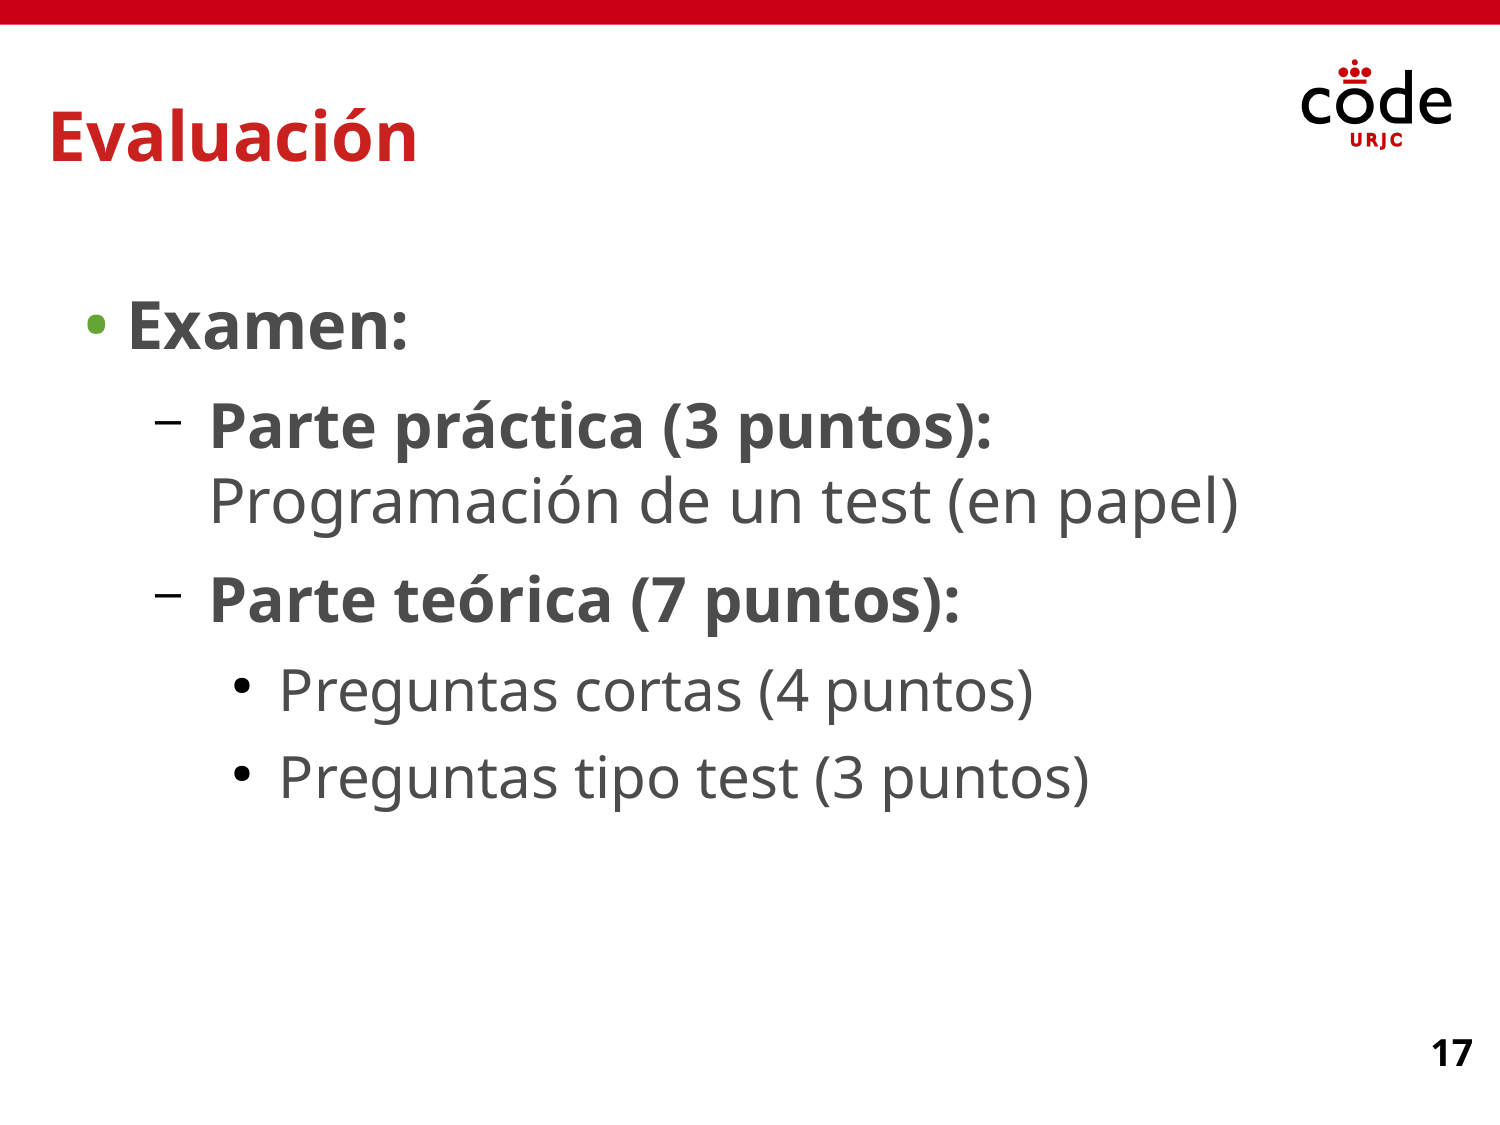

# Evaluación
Examen:
Parte práctica (3 puntos): Programación de un test (en papel)
Parte teórica (7 puntos):
Preguntas cortas (4 puntos)
Preguntas tipo test (3 puntos)
17